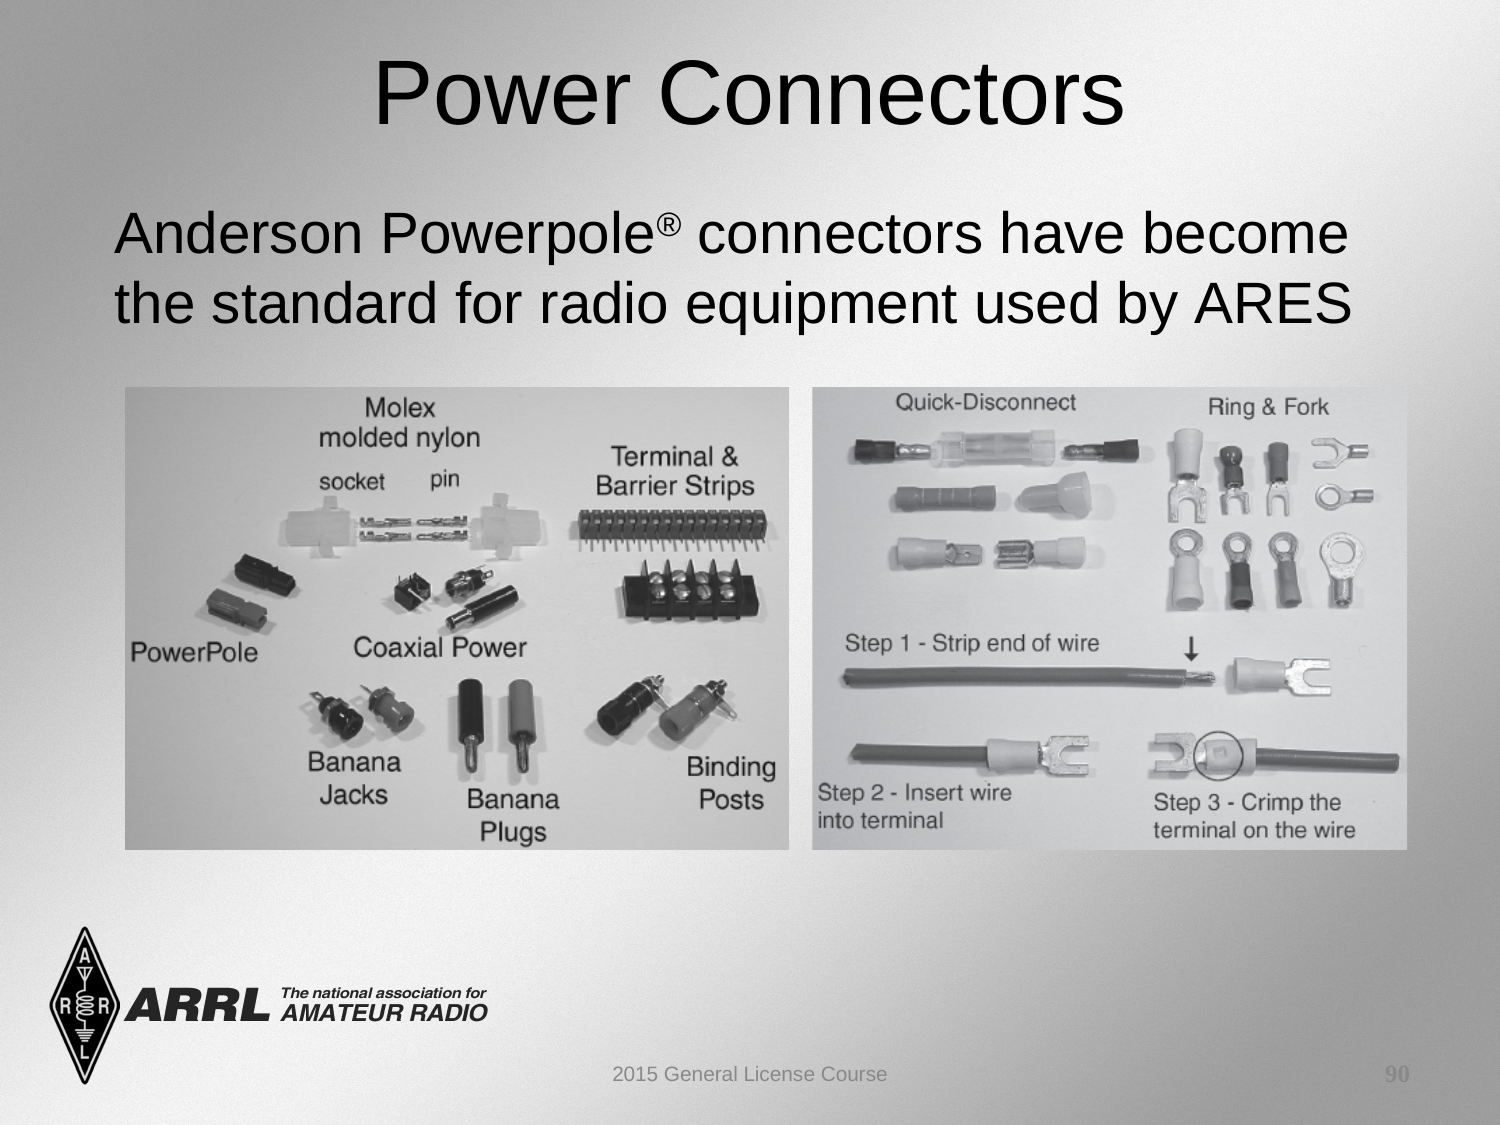

Power Connectors
Anderson Powerpole® connectors have become the standard for radio equipment used by ARES
2015 General License Course